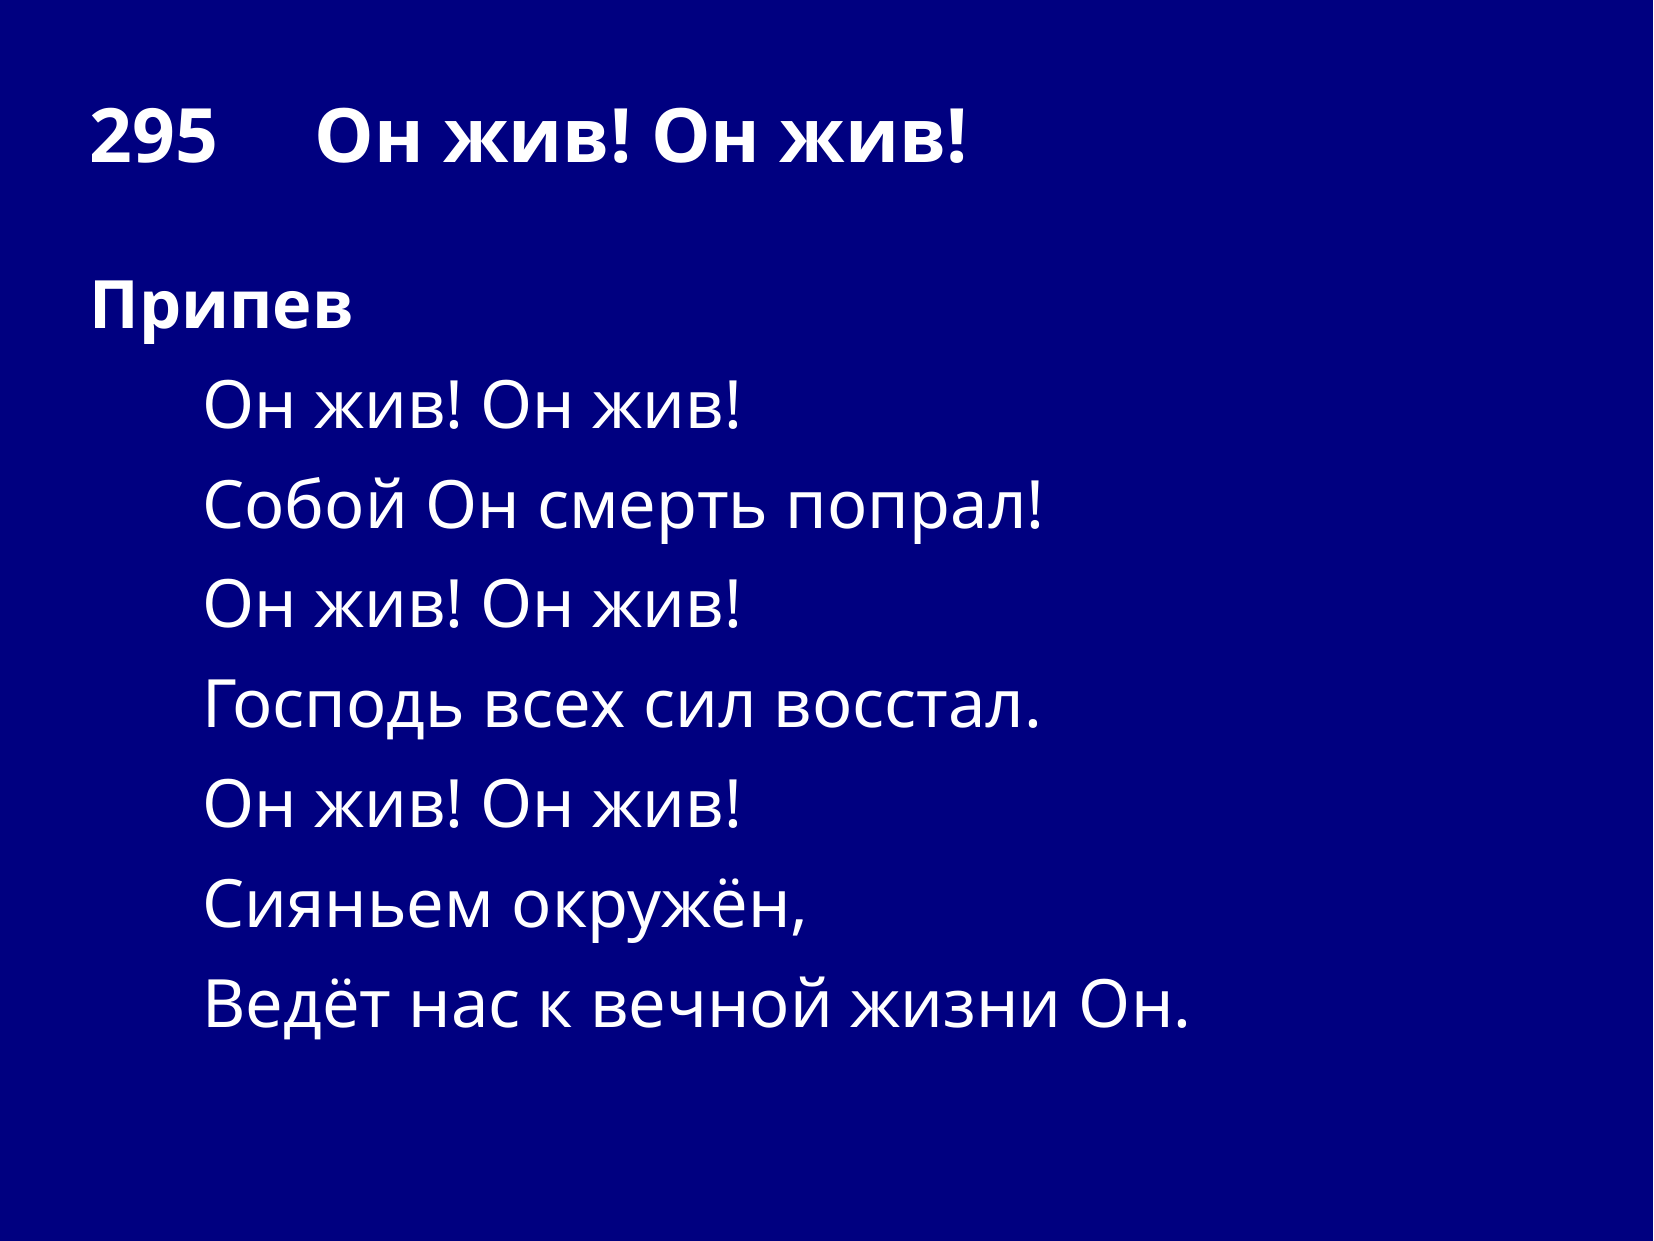

295	Он жив! Он жив!
Припев
	Он жив! Он жив!
	Собой Он смерть попрал!
	Он жив! Он жив!
	Господь всех сил восстал.
	Он жив! Он жив!
	Сияньем окружён,
	Ведёт нас к вечной жизни Он.